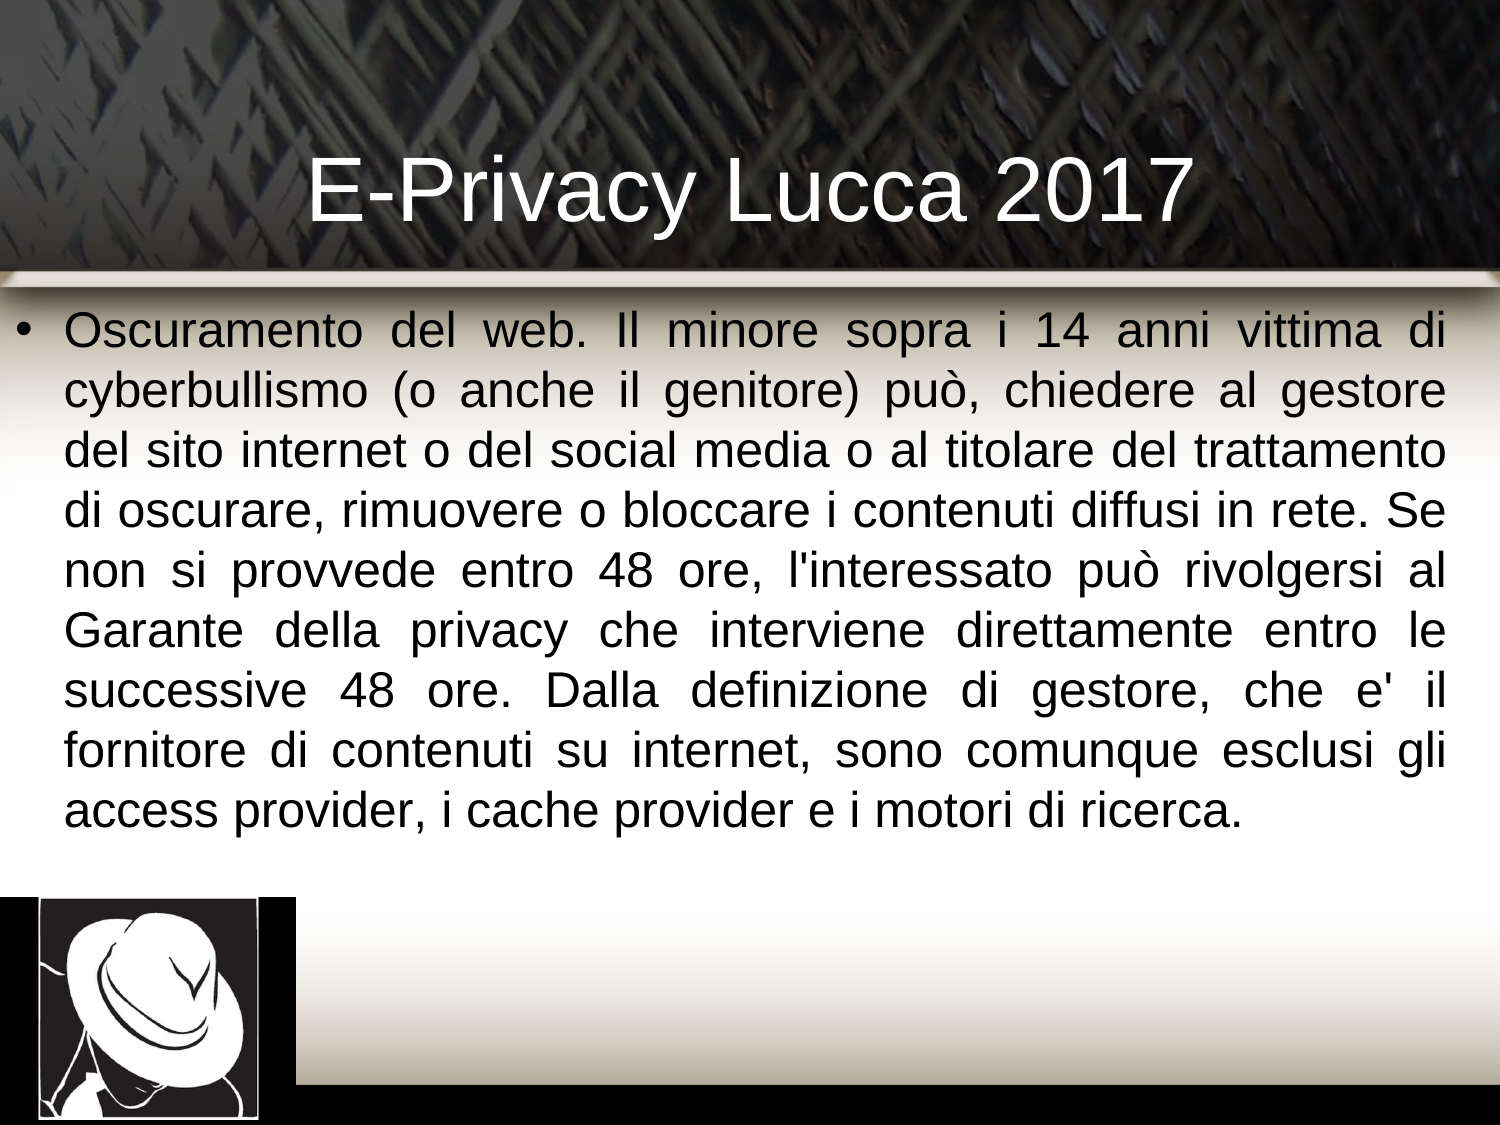

# E-Privacy Lucca 2017
Oscuramento del web. Il minore sopra i 14 anni vittima di cyberbullismo (o anche il genitore) può, chiedere al gestore del sito internet o del social media o al titolare del trattamento di oscurare, rimuovere o bloccare i contenuti diffusi in rete. Se non si provvede entro 48 ore, l'interessato può rivolgersi al Garante della privacy che interviene direttamente entro le successive 48 ore. Dalla definizione di gestore, che e' il fornitore di contenuti su internet, sono comunque esclusi gli access provider, i cache provider e i motori di ricerca.